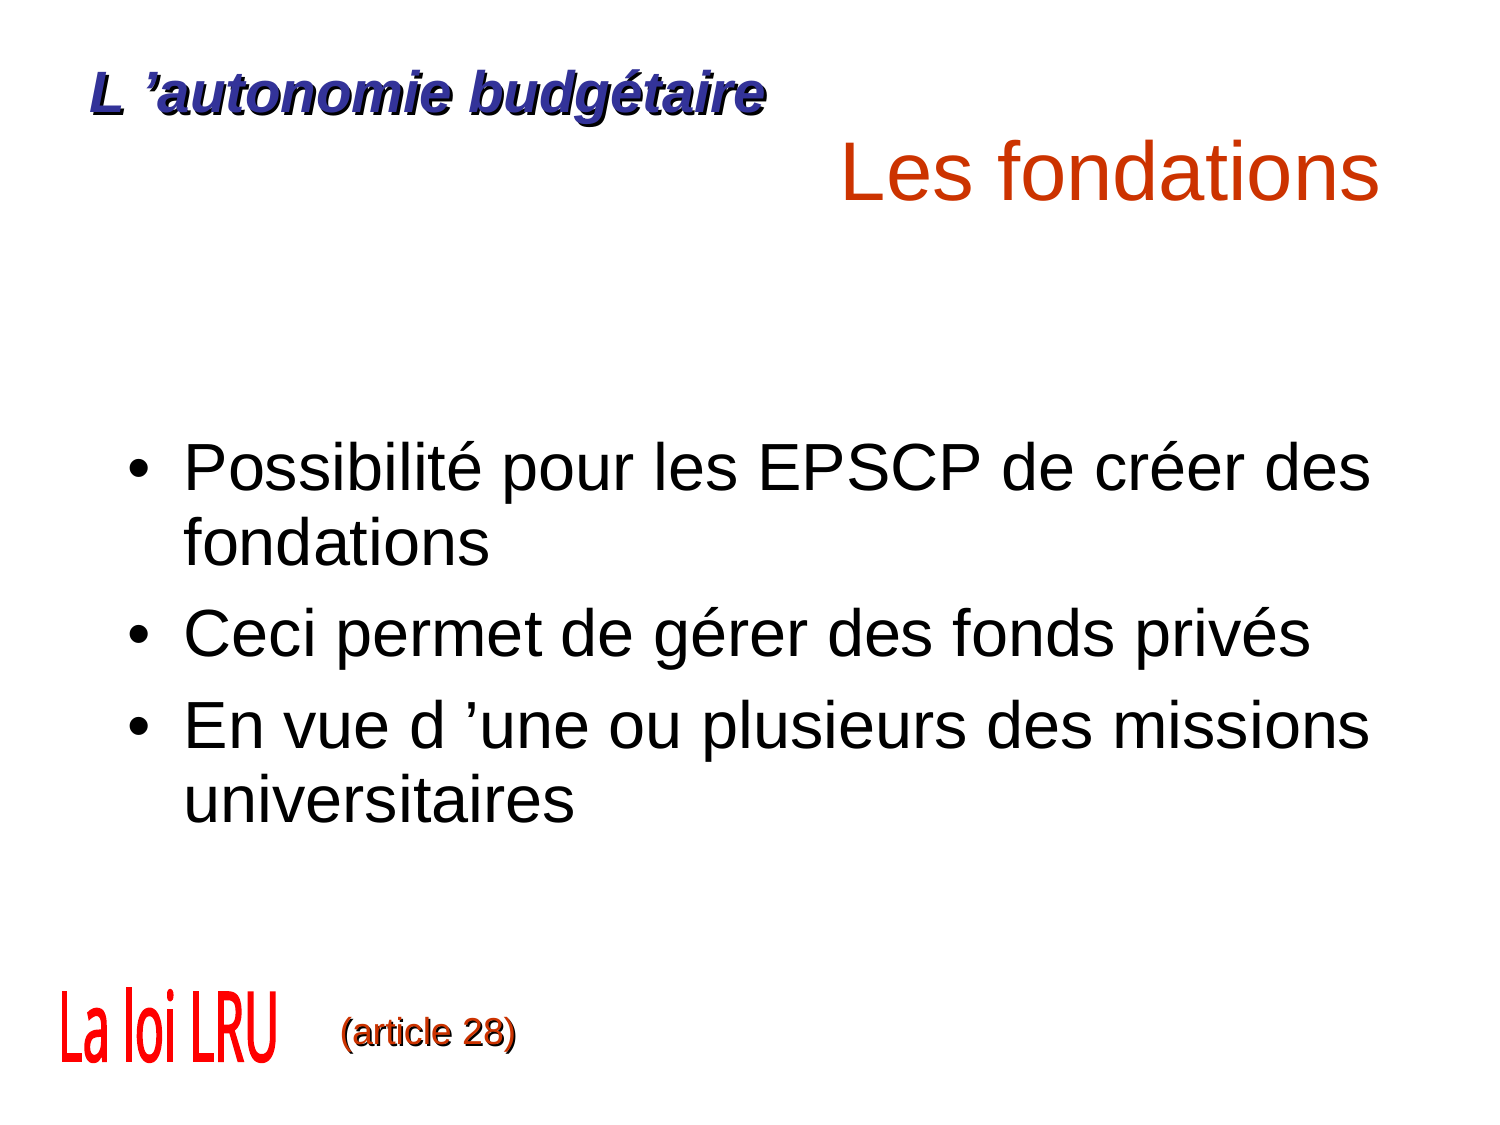

# L ’autonomie budgétaire Les fondations
Possibilité pour les EPSCP de créer des fondations
Ceci permet de gérer des fonds privés
En vue d ’une ou plusieurs des missions universitaires
La loi LRU
(article 28)